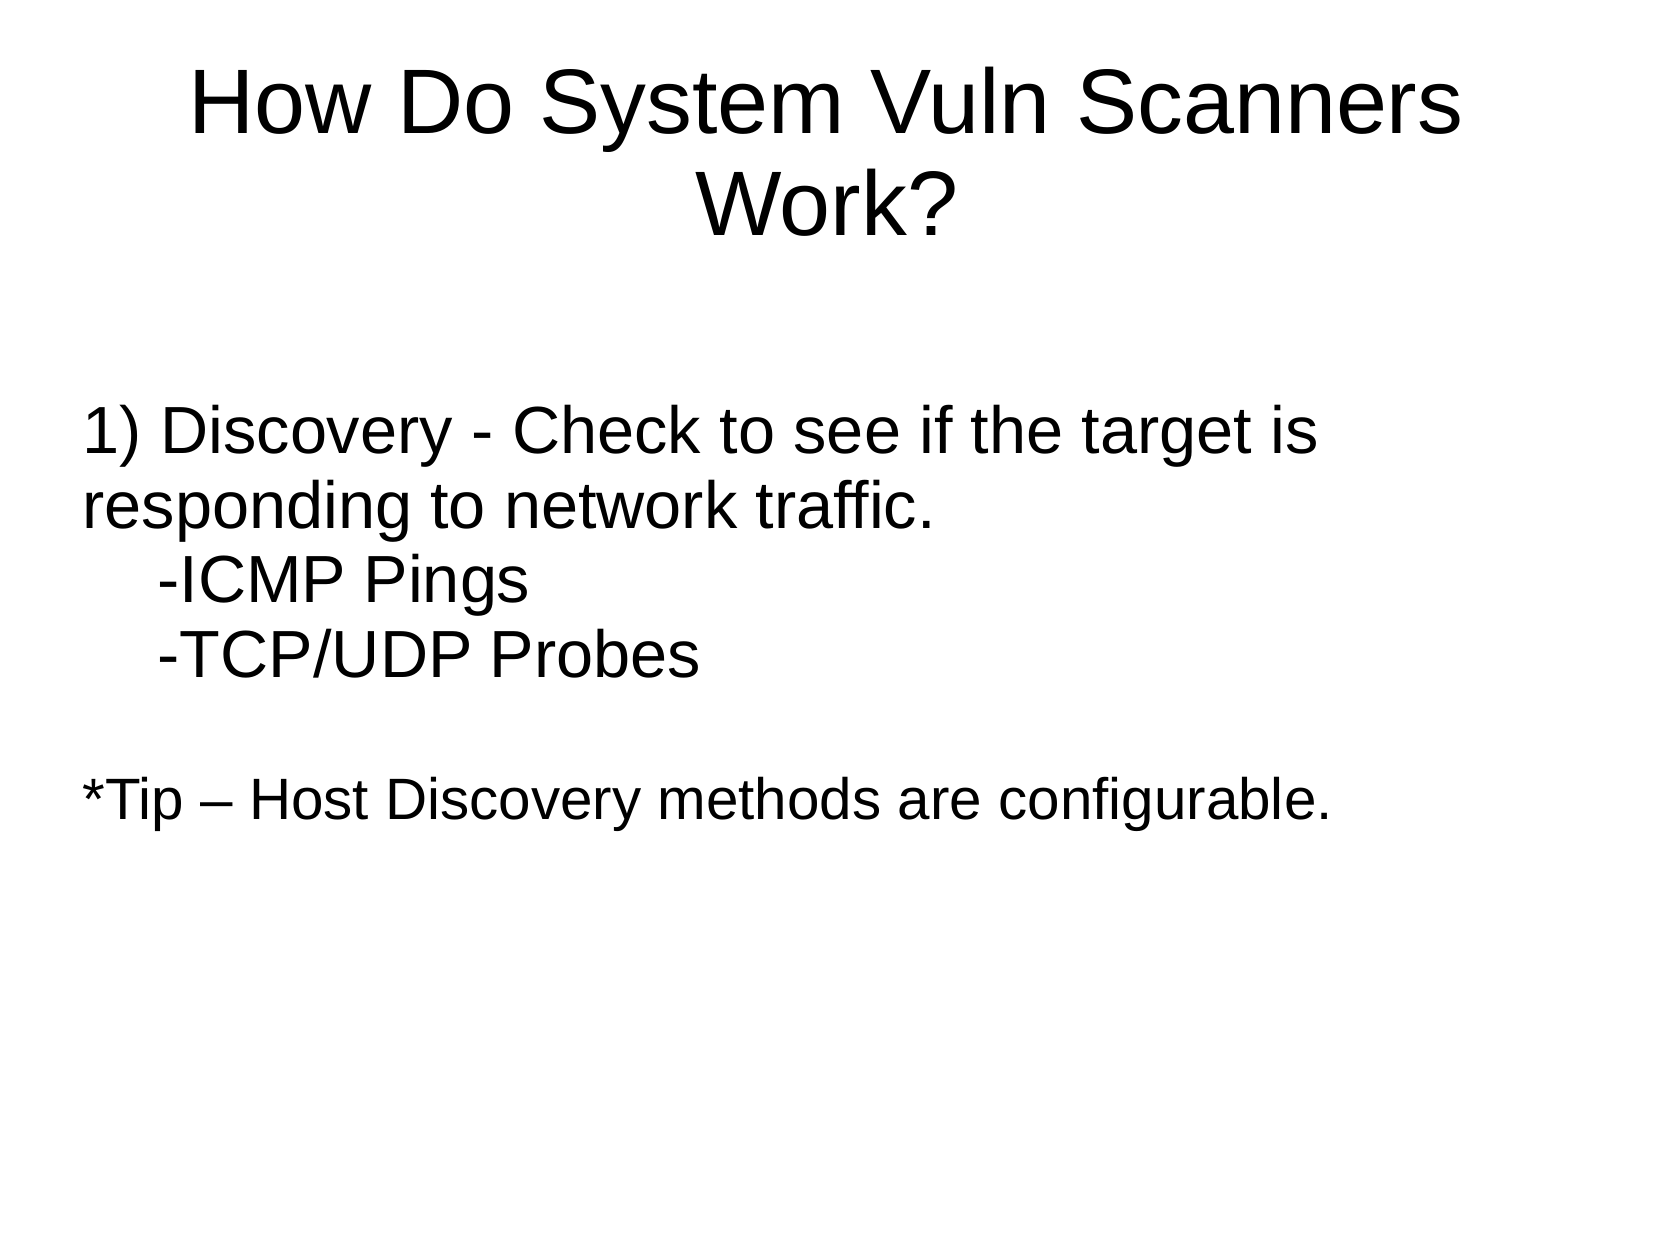

# How Do System Vuln Scanners Work?
1) Discovery - Check to see if the target is responding to network traffic.
	-ICMP Pings
	-TCP/UDP Probes
*Tip – Host Discovery methods are configurable.